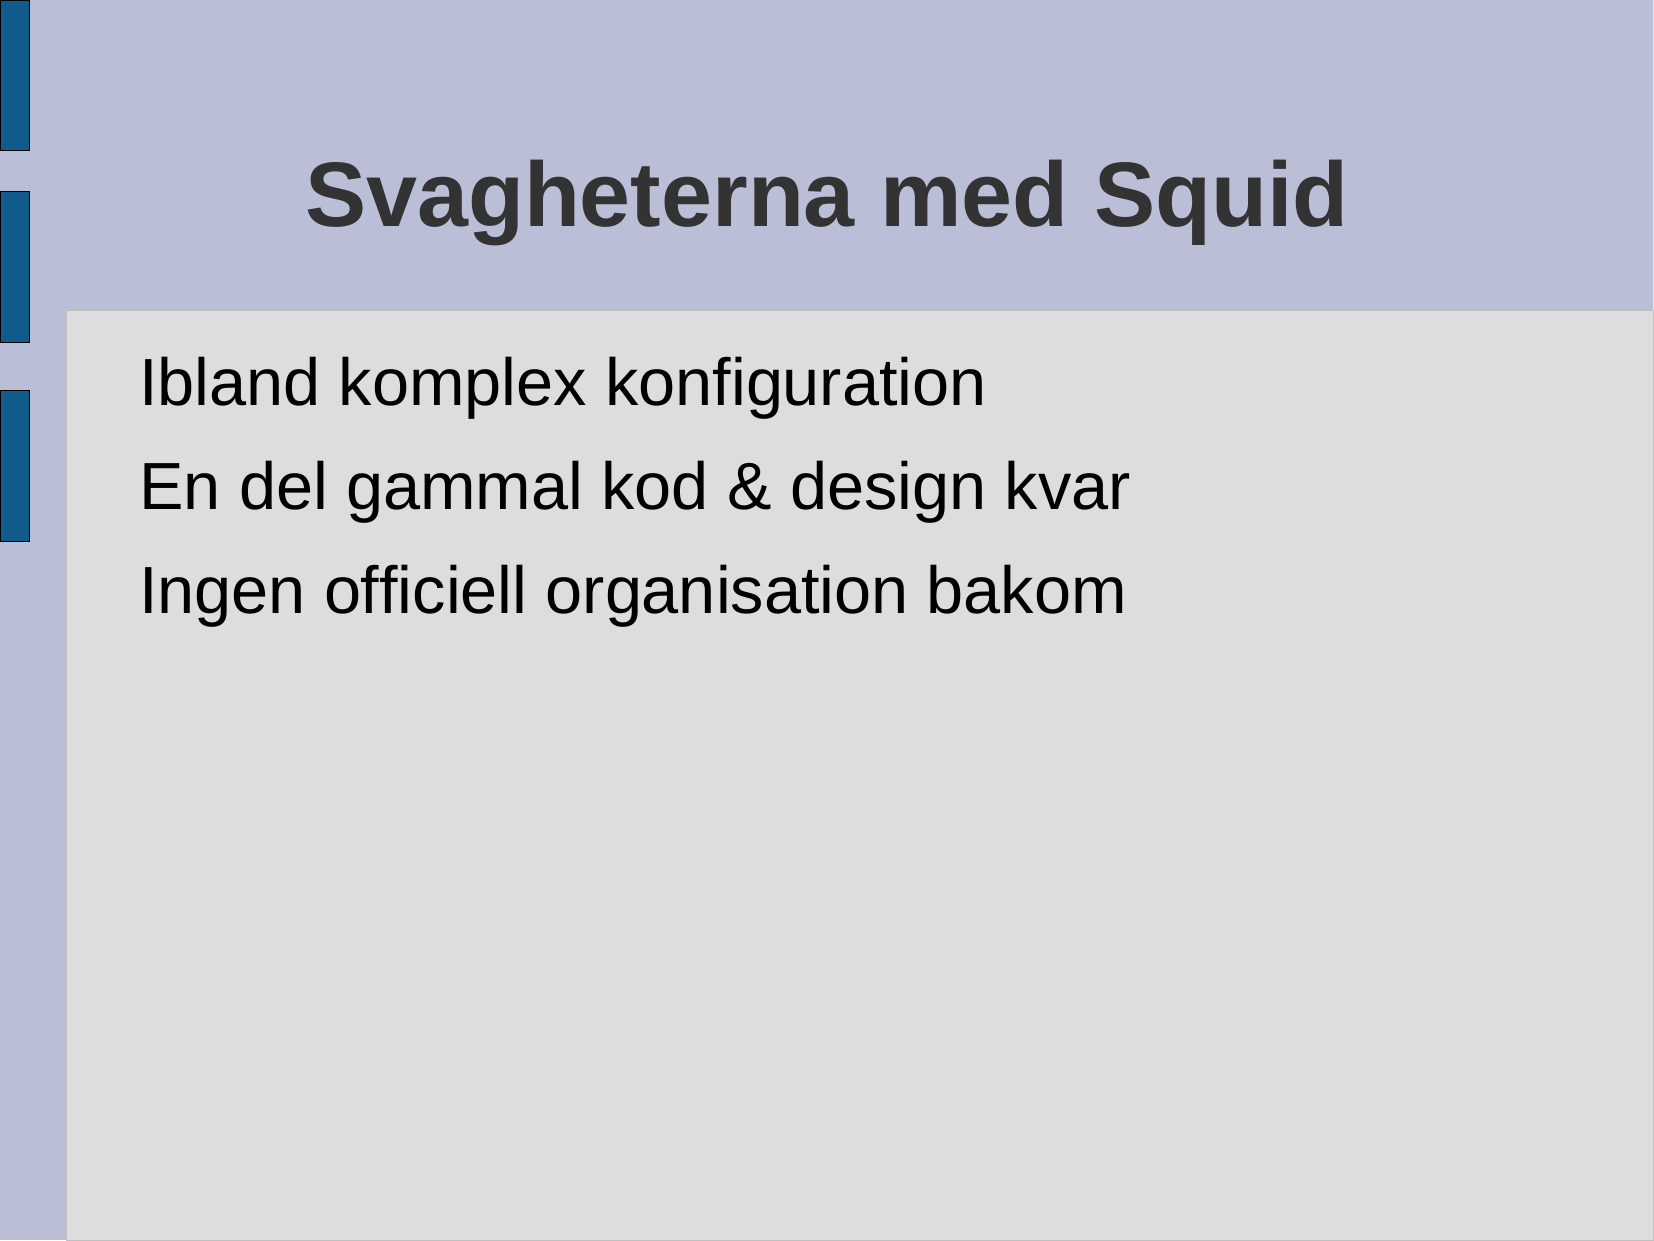

# Svagheterna med Squid
Ibland komplex konfiguration
En del gammal kod & design kvar
Ingen officiell organisation bakom